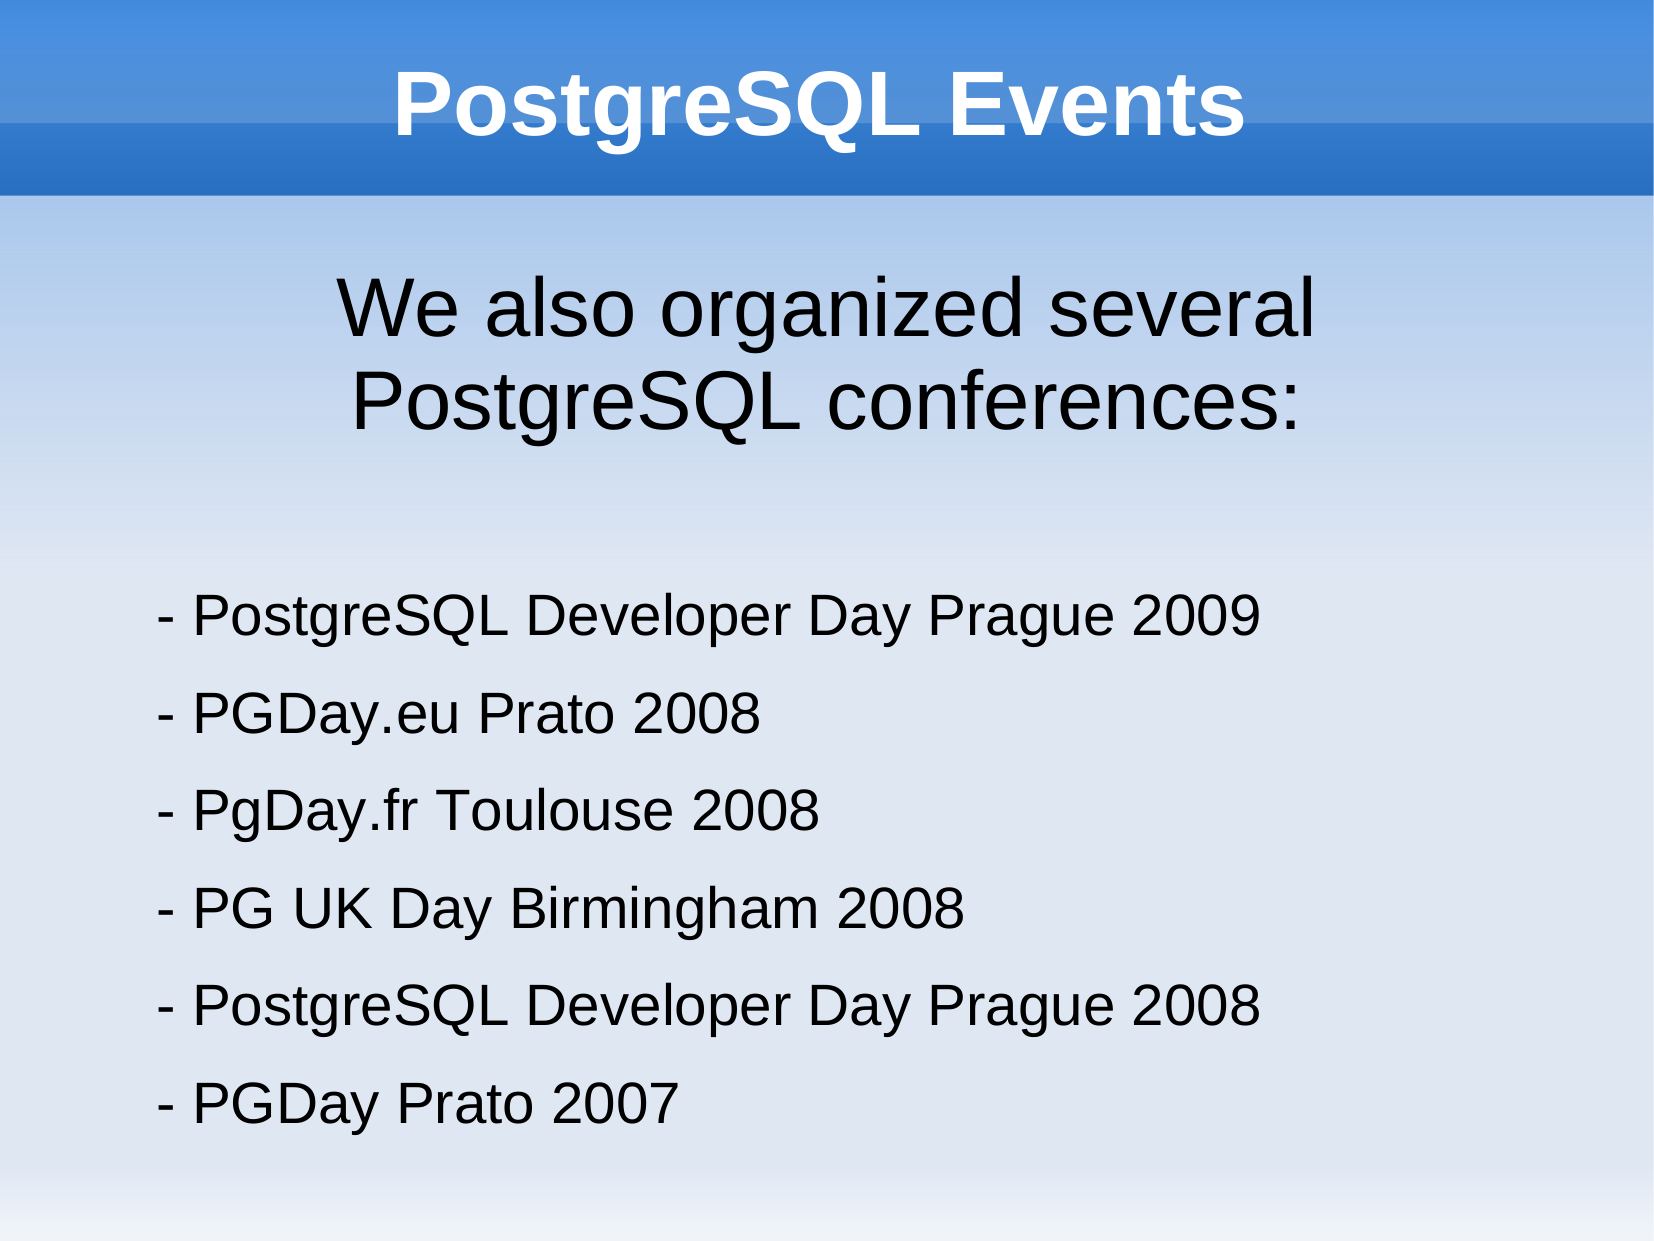

# PostgreSQL Events
We also organized several
PostgreSQL conferences:
- PostgreSQL Developer Day Prague 2009
- PGDay.eu Prato 2008
- PgDay.fr Toulouse 2008
- PG UK Day Birmingham 2008
- PostgreSQL Developer Day Prague 2008
- PGDay Prato 2007